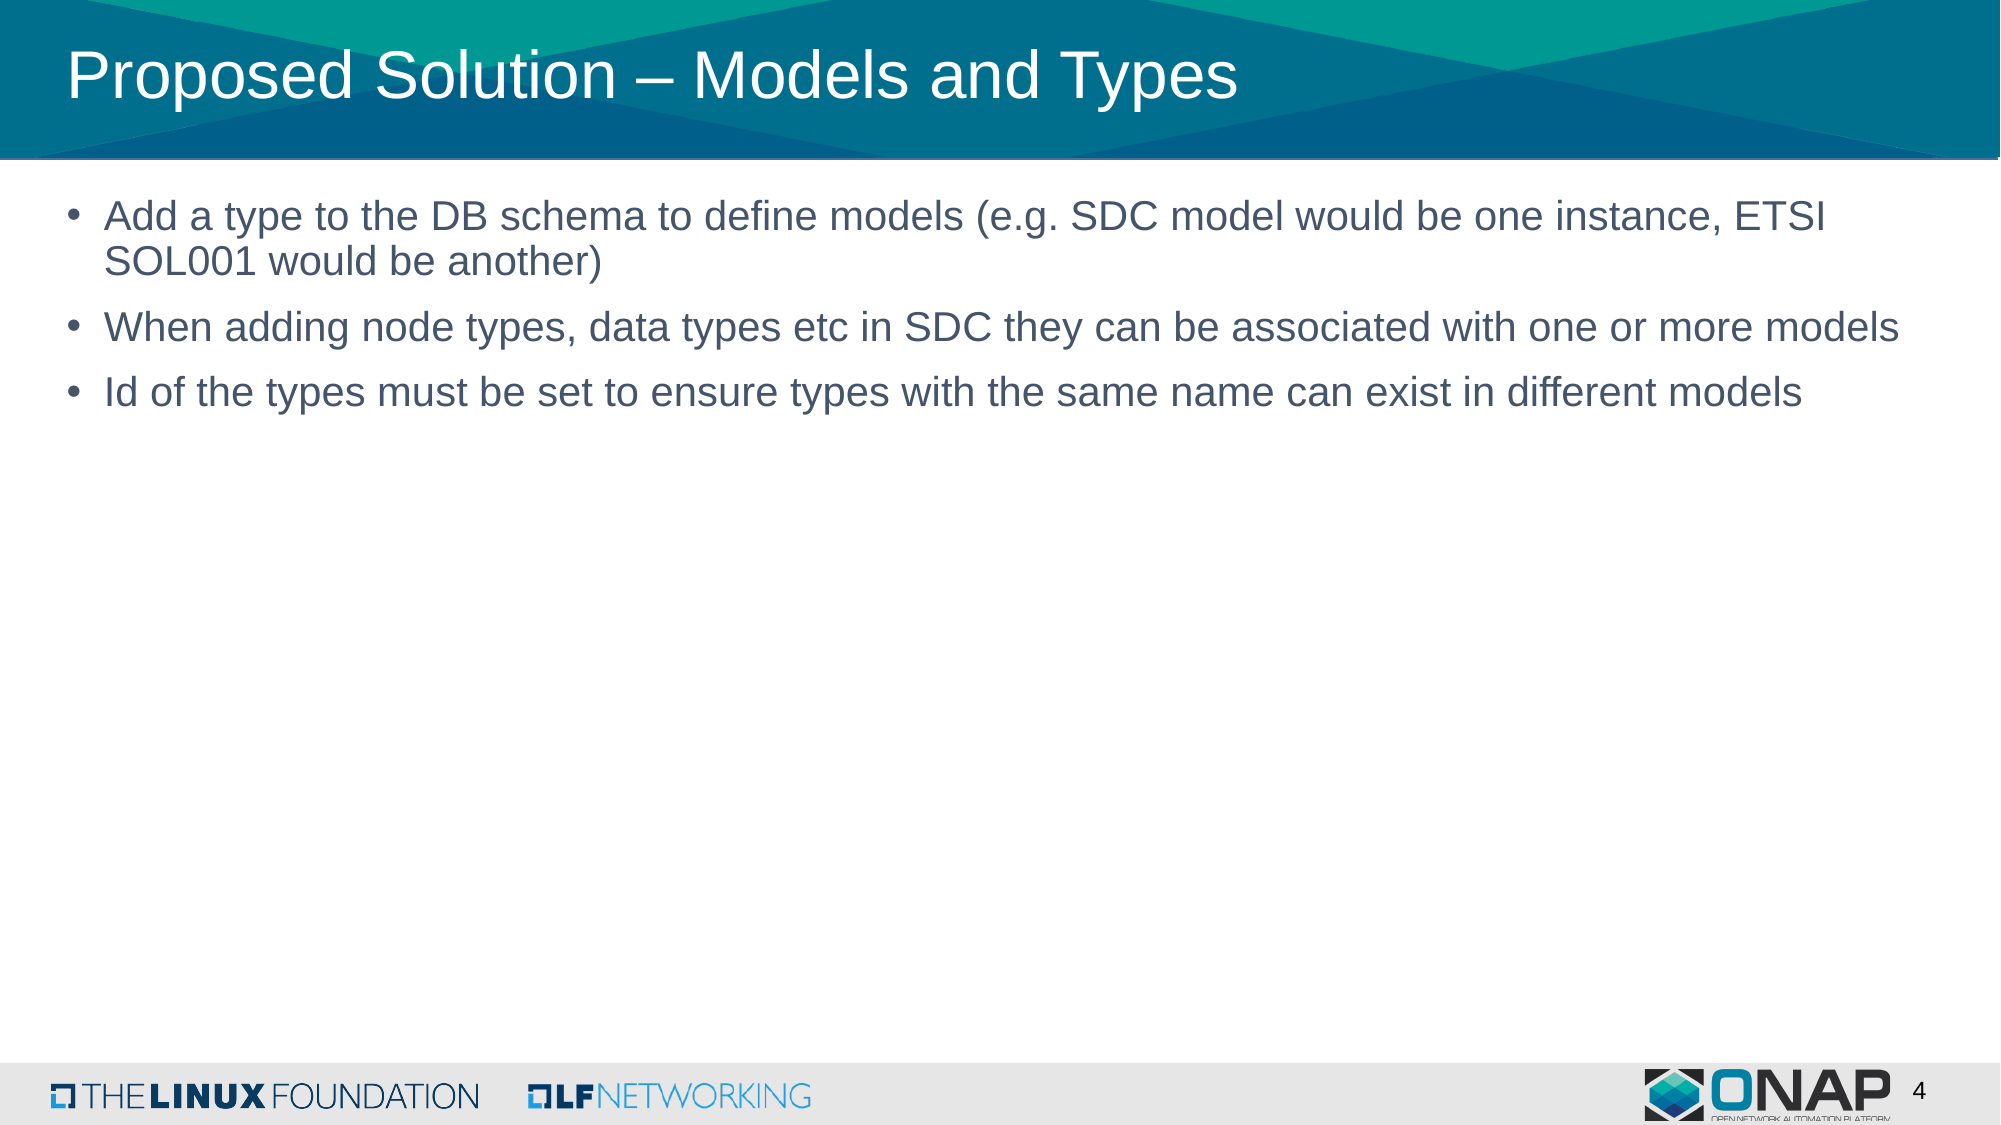

# Proposed Solution – Models and Types
Add a type to the DB schema to define models (e.g. SDC model would be one instance, ETSI SOL001 would be another)
When adding node types, data types etc in SDC they can be associated with one or more models
Id of the types must be set to ensure types with the same name can exist in different models